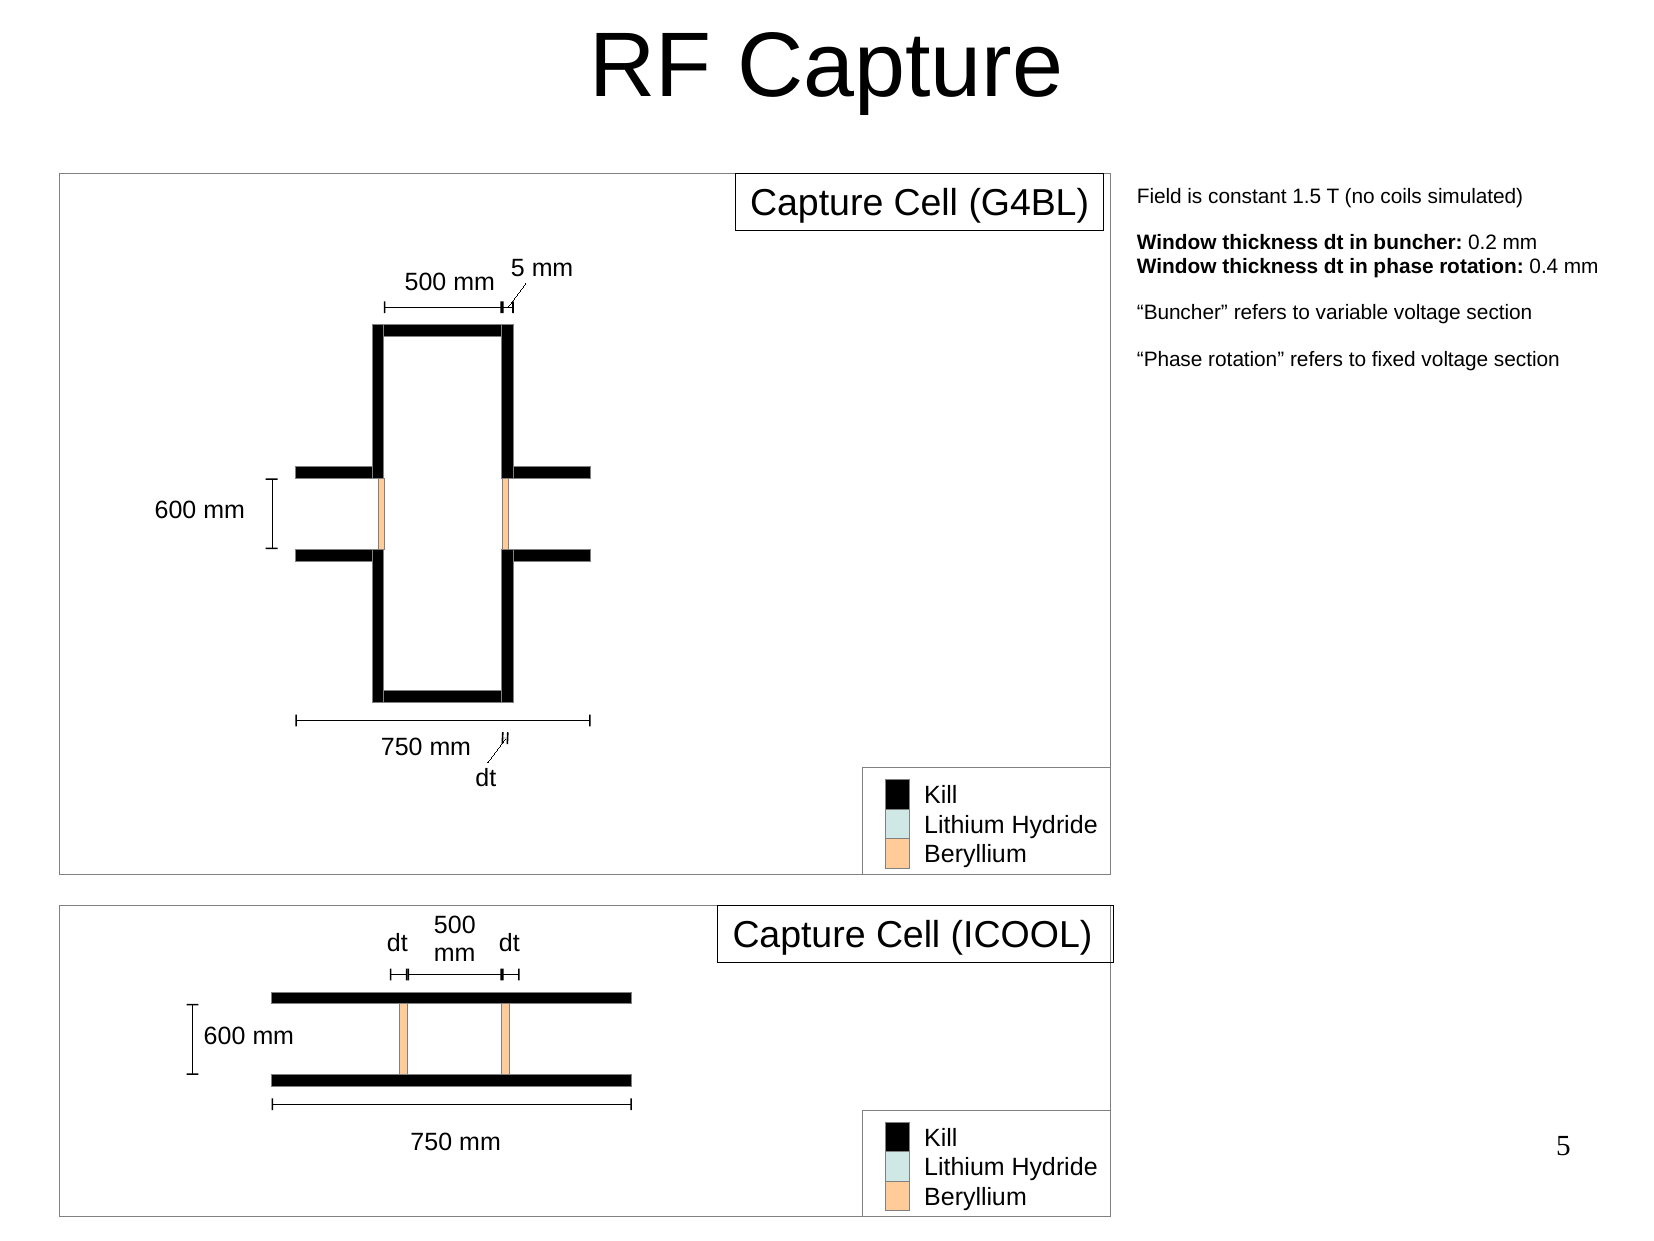

# RF Capture
Capture Cell (G4BL)
Field is constant 1.5 T (no coils simulated)
Window thickness dt in buncher: 0.2 mm
Window thickness dt in phase rotation: 0.4 mm
“Buncher” refers to variable voltage section
“Phase rotation” refers to fixed voltage section
5 mm
500 mm
600 mm
750 mm
dt
Kill
Lithium Hydride
Beryllium
500
mm
Capture Cell (ICOOL)
dt
dt
600 mm
Kill
750 mm
5
Lithium Hydride
Beryllium